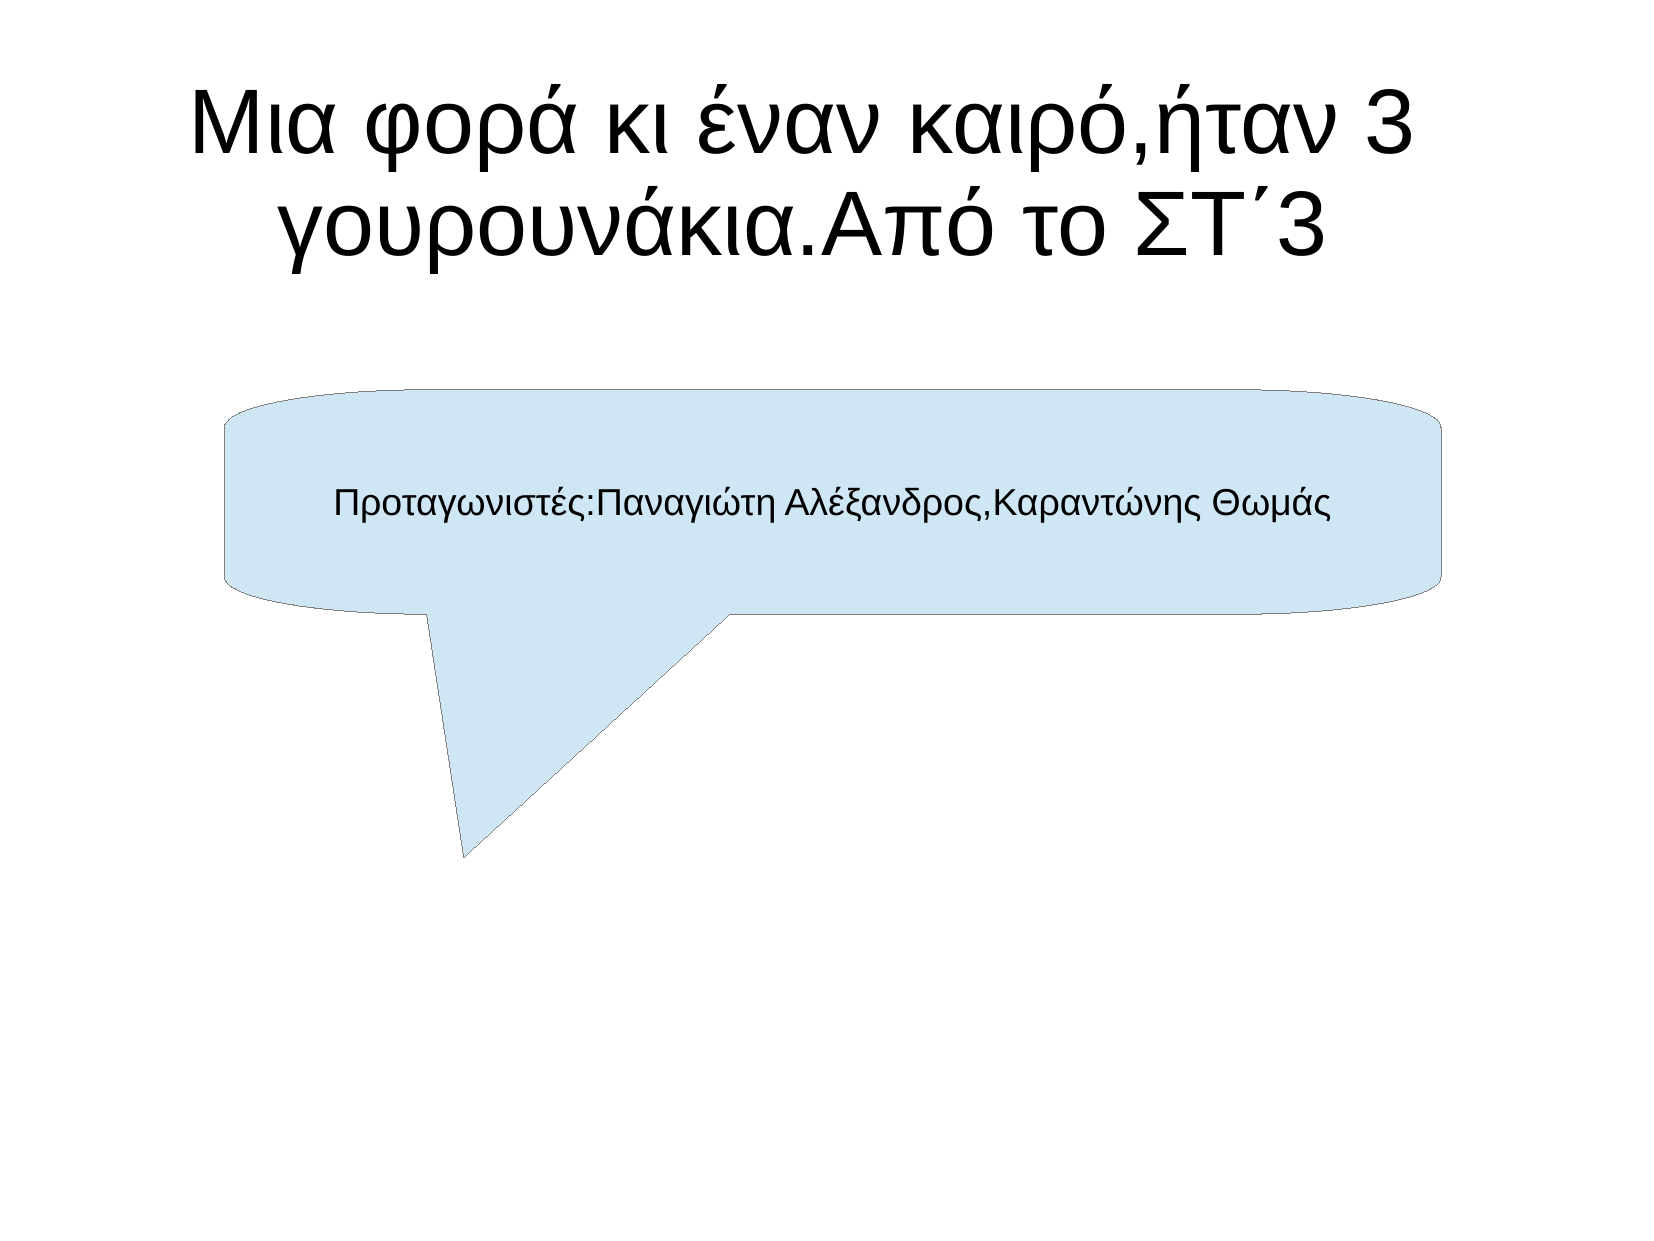

# Μια φορά κι έναν καιρό,ήταν 3 γουρουνάκια.Από το ΣΤ΄3
Προταγωνιστές:Παναγιώτη Αλέξανδρος,Καραντώνης Θωμάς